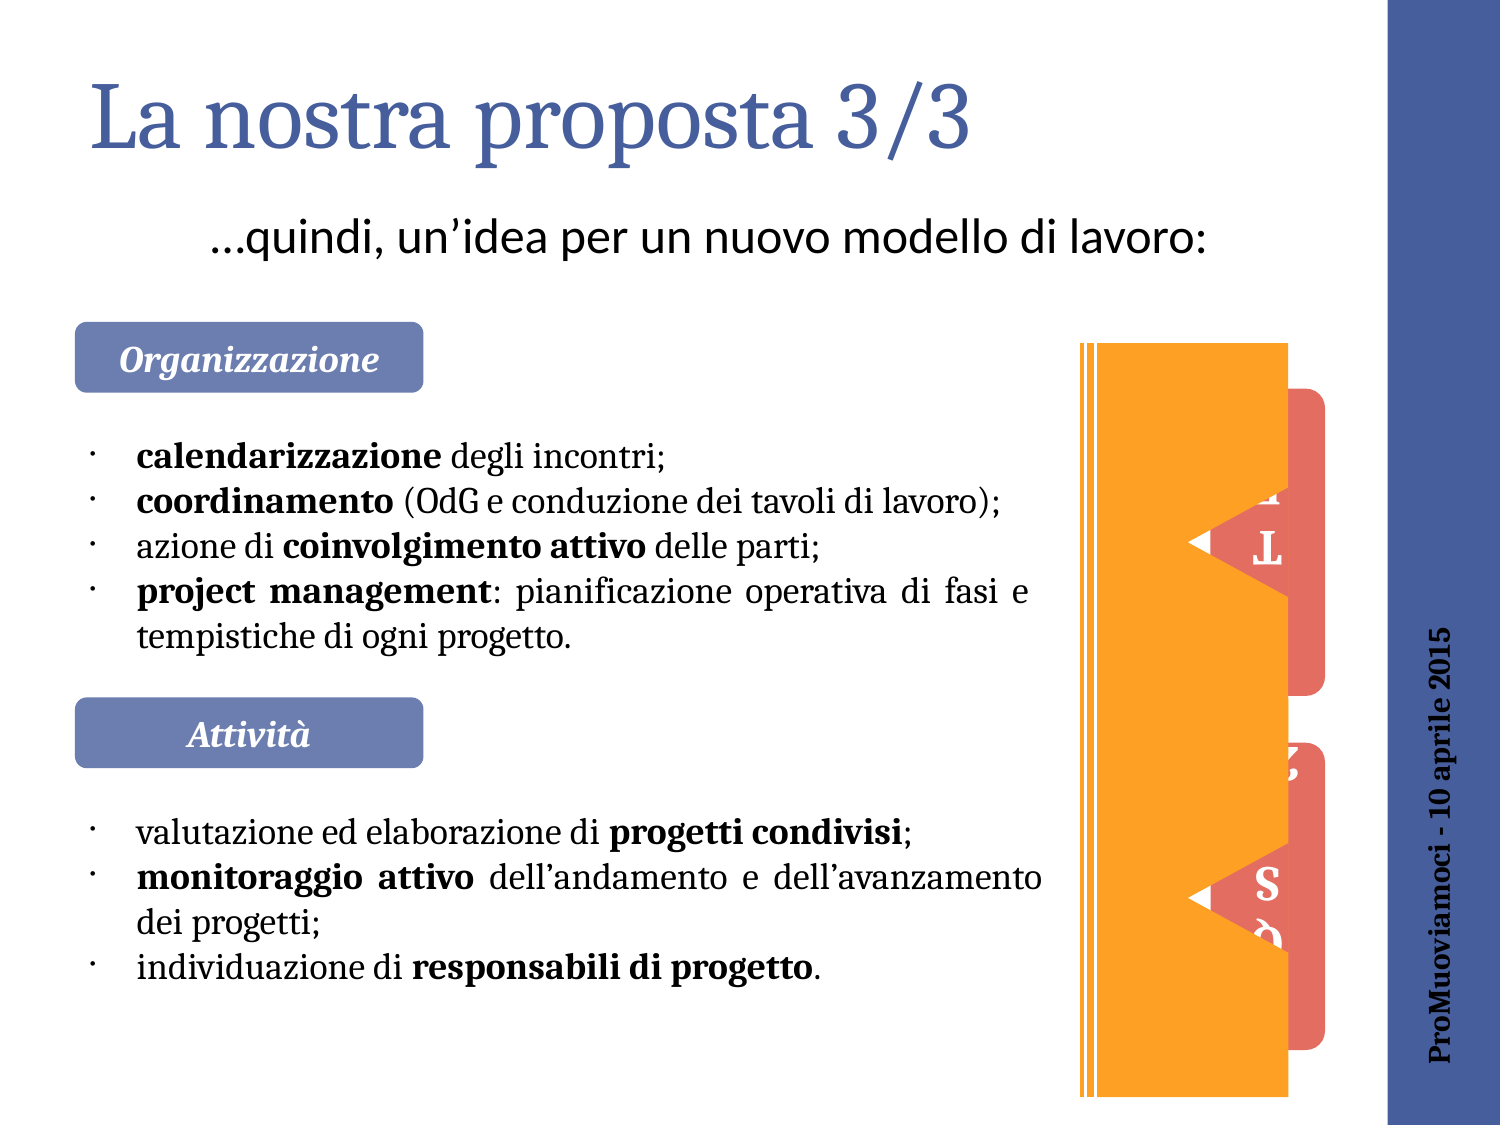

# La nostra proposta 3/3
…quindi, un’idea per un nuovo modello di lavoro:
Organizzazione
calendarizzazione degli incontri;
coordinamento (OdG e conduzione dei tavoli di lavoro);
azione di coinvolgimento attivo delle parti;
project management: pianificazione operativa di fasi e tempistiche di ogni progetto.
S
T
E
R
Attività
valutazione ed elaborazione di progetti condivisi;
monitoraggio attivo dell’andamento e dell’avanzamento dei progetti;
individuazione di responsabili di progetto.
A
Q
S
T 2.0